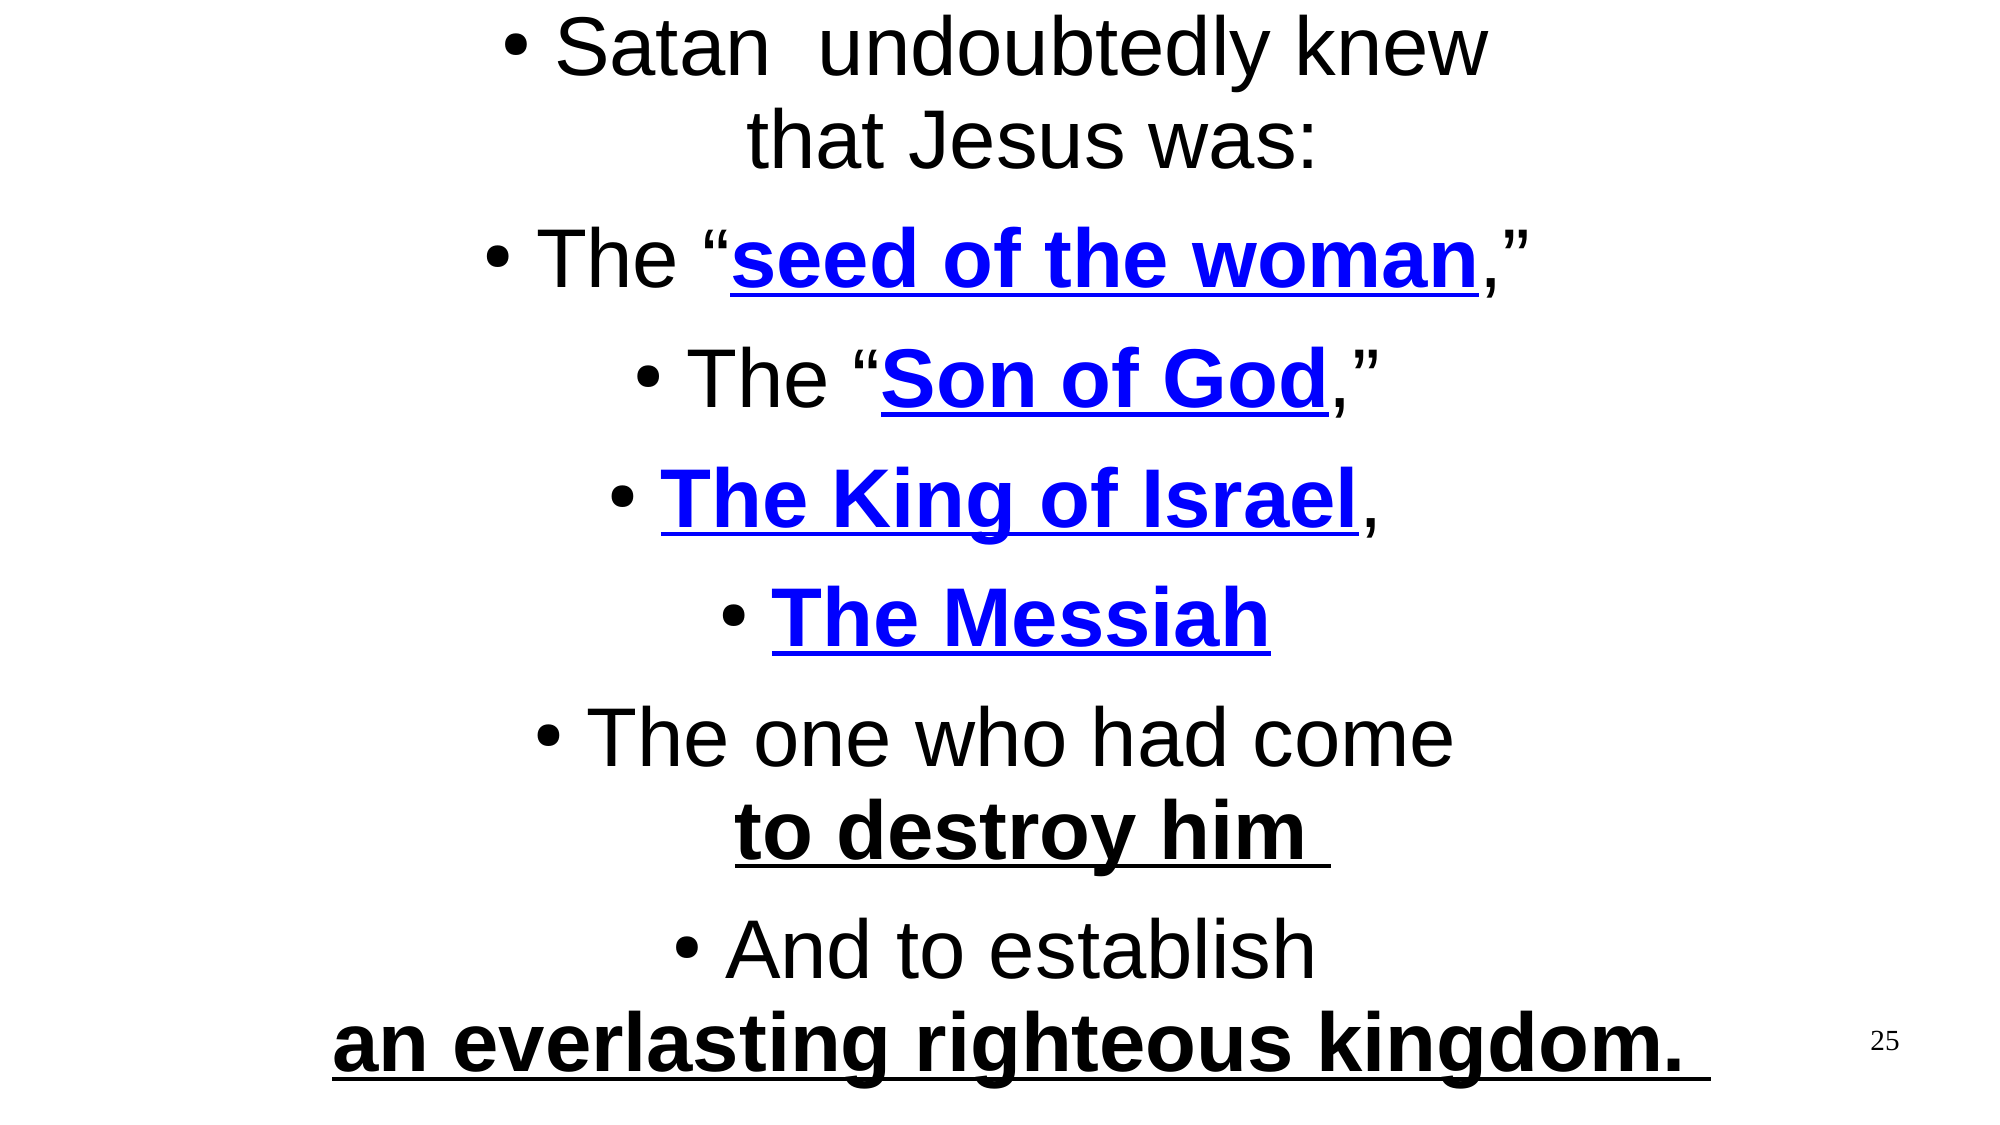

# Satan undoubtedly knew that Jesus was:
The “seed of the woman,”
The “Son of God,”
The King of Israel,
The Messiah
The one who had come
to destroy him
And to establish
an everlasting righteous kingdom.
25